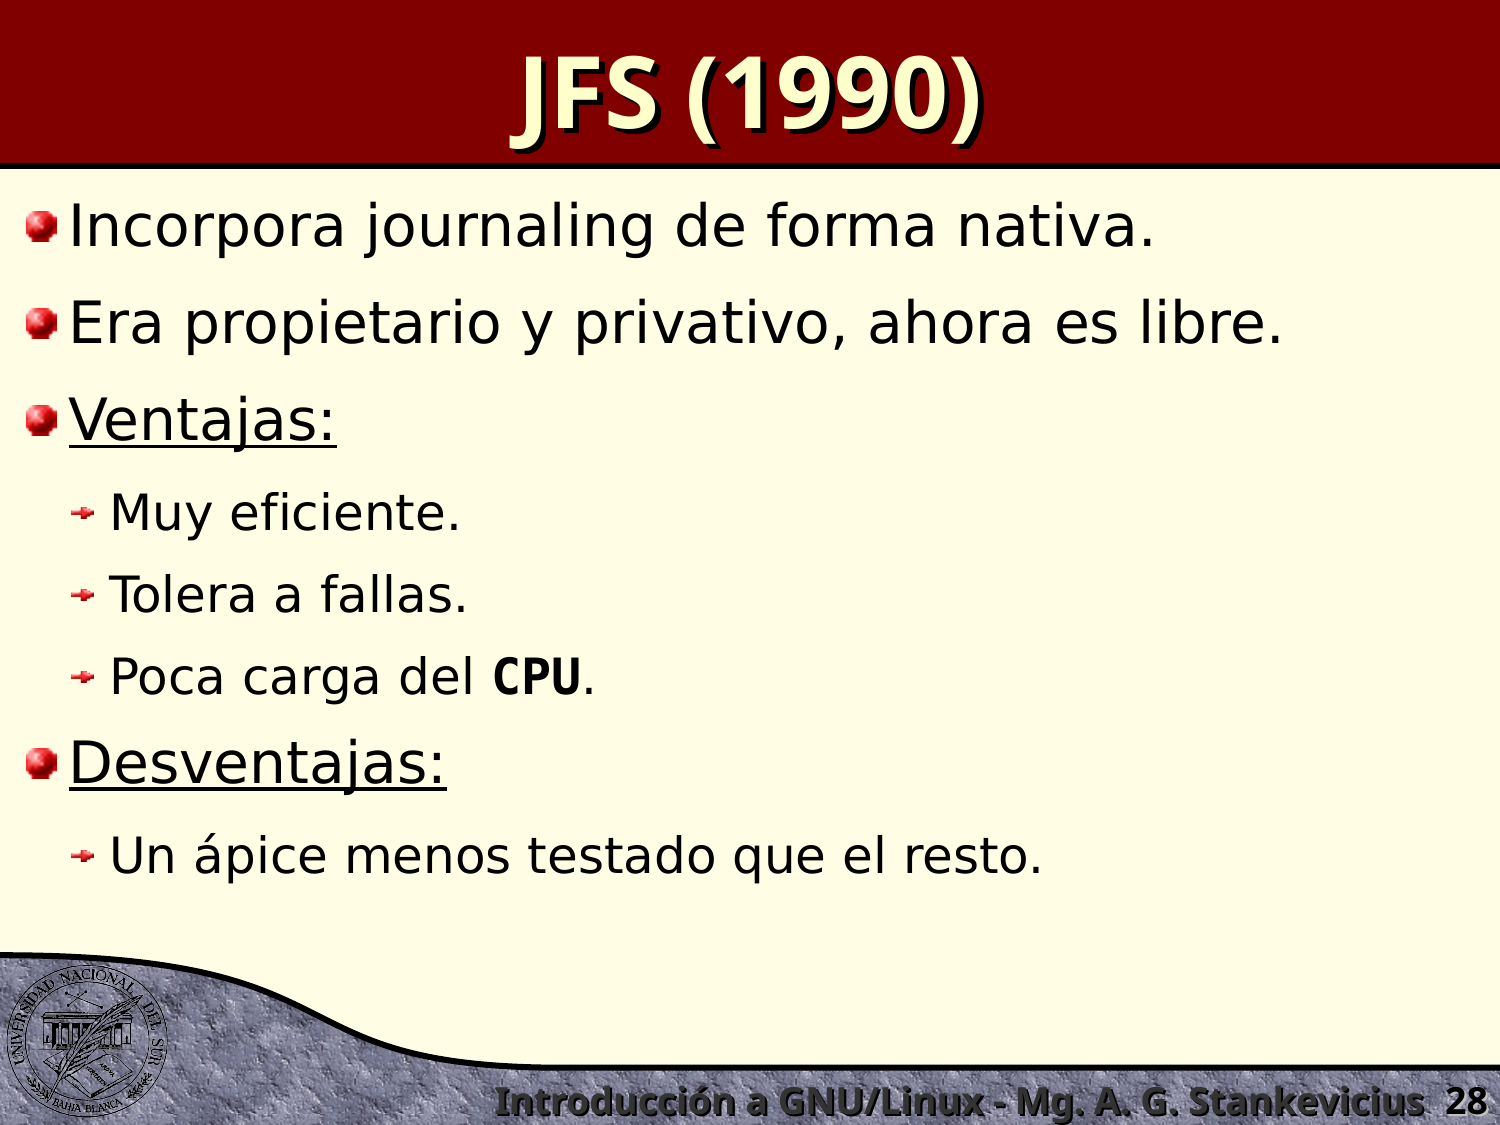

# JFS (1990)
Incorpora journaling de forma nativa.
Era propietario y privativo, ahora es libre.
Ventajas:
Muy eficiente.
Tolera a fallas.
Poca carga del CPU.
Desventajas:
Un ápice menos testado que el resto.
28